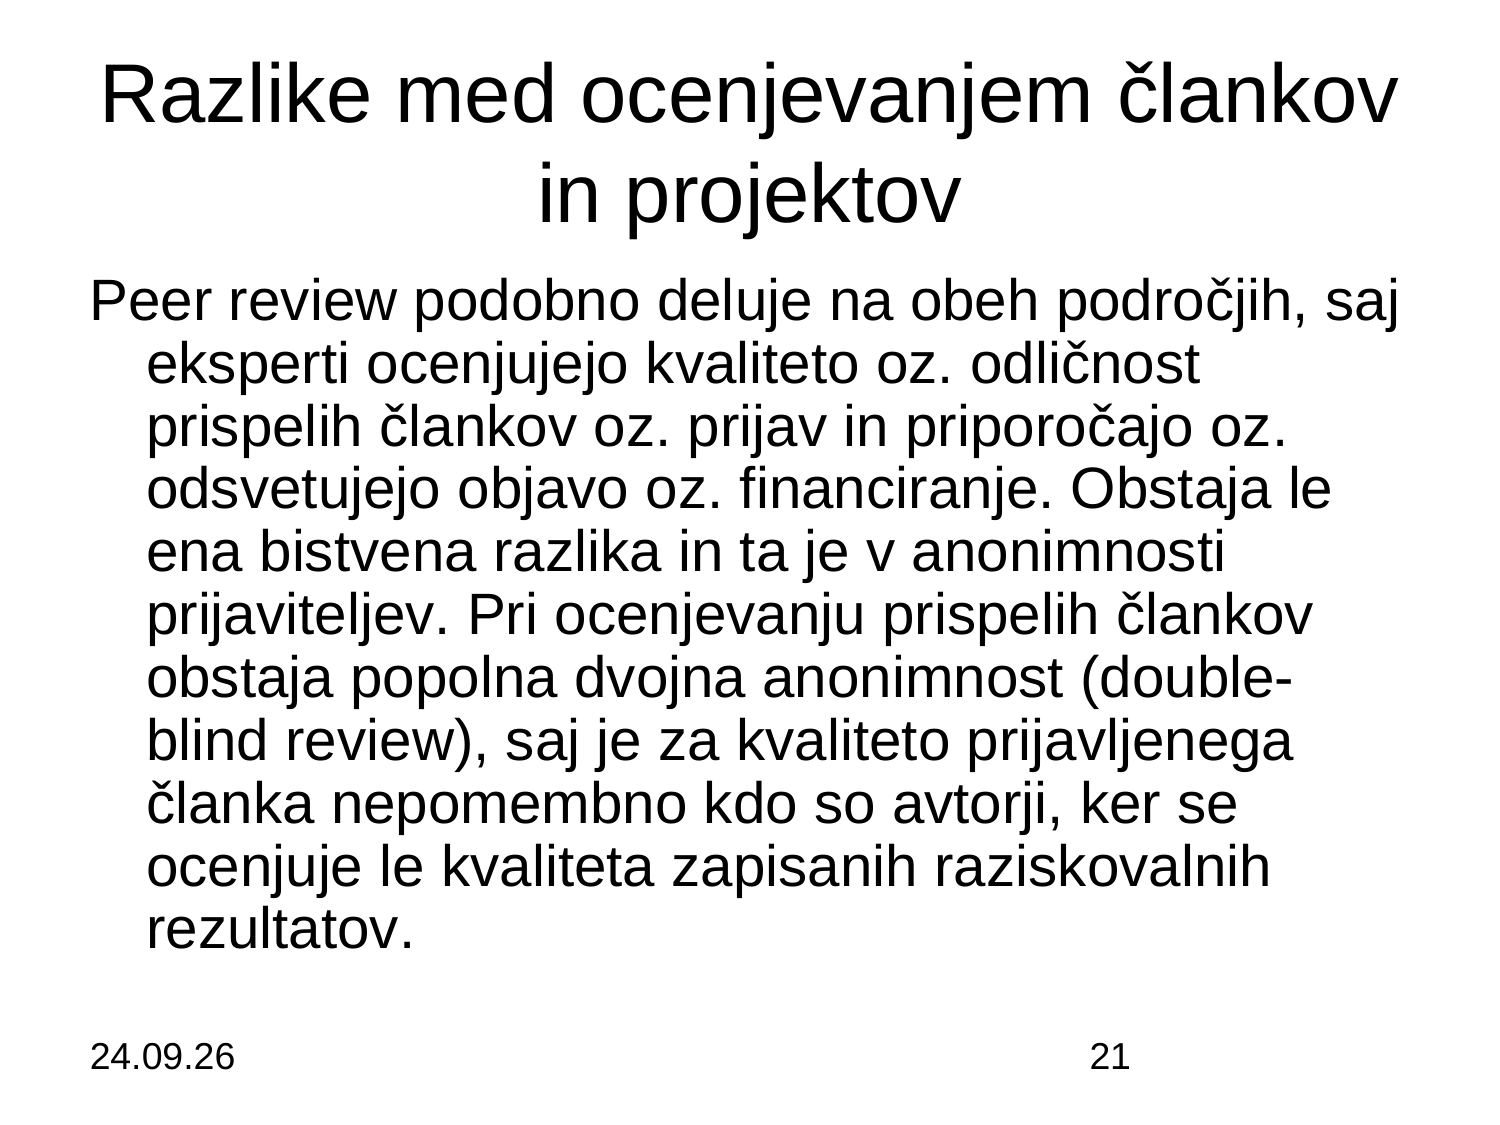

# Razlike med ocenjevanjem člankov in projektov
Peer review podobno deluje na obeh področjih, saj eksperti ocenjujejo kvaliteto oz. odličnost prispelih člankov oz. prijav in priporočajo oz. odsvetujejo objavo oz. financiranje. Obstaja le ena bistvena razlika in ta je v anonimnosti prijaviteljev. Pri ocenjevanju prispelih člankov obstaja popolna dvojna anonimnost (double-blind review), saj je za kvaliteto prijavljenega članka nepomembno kdo so avtorji, ker se ocenjuje le kvaliteta zapisanih raziskovalnih rezultatov.
21